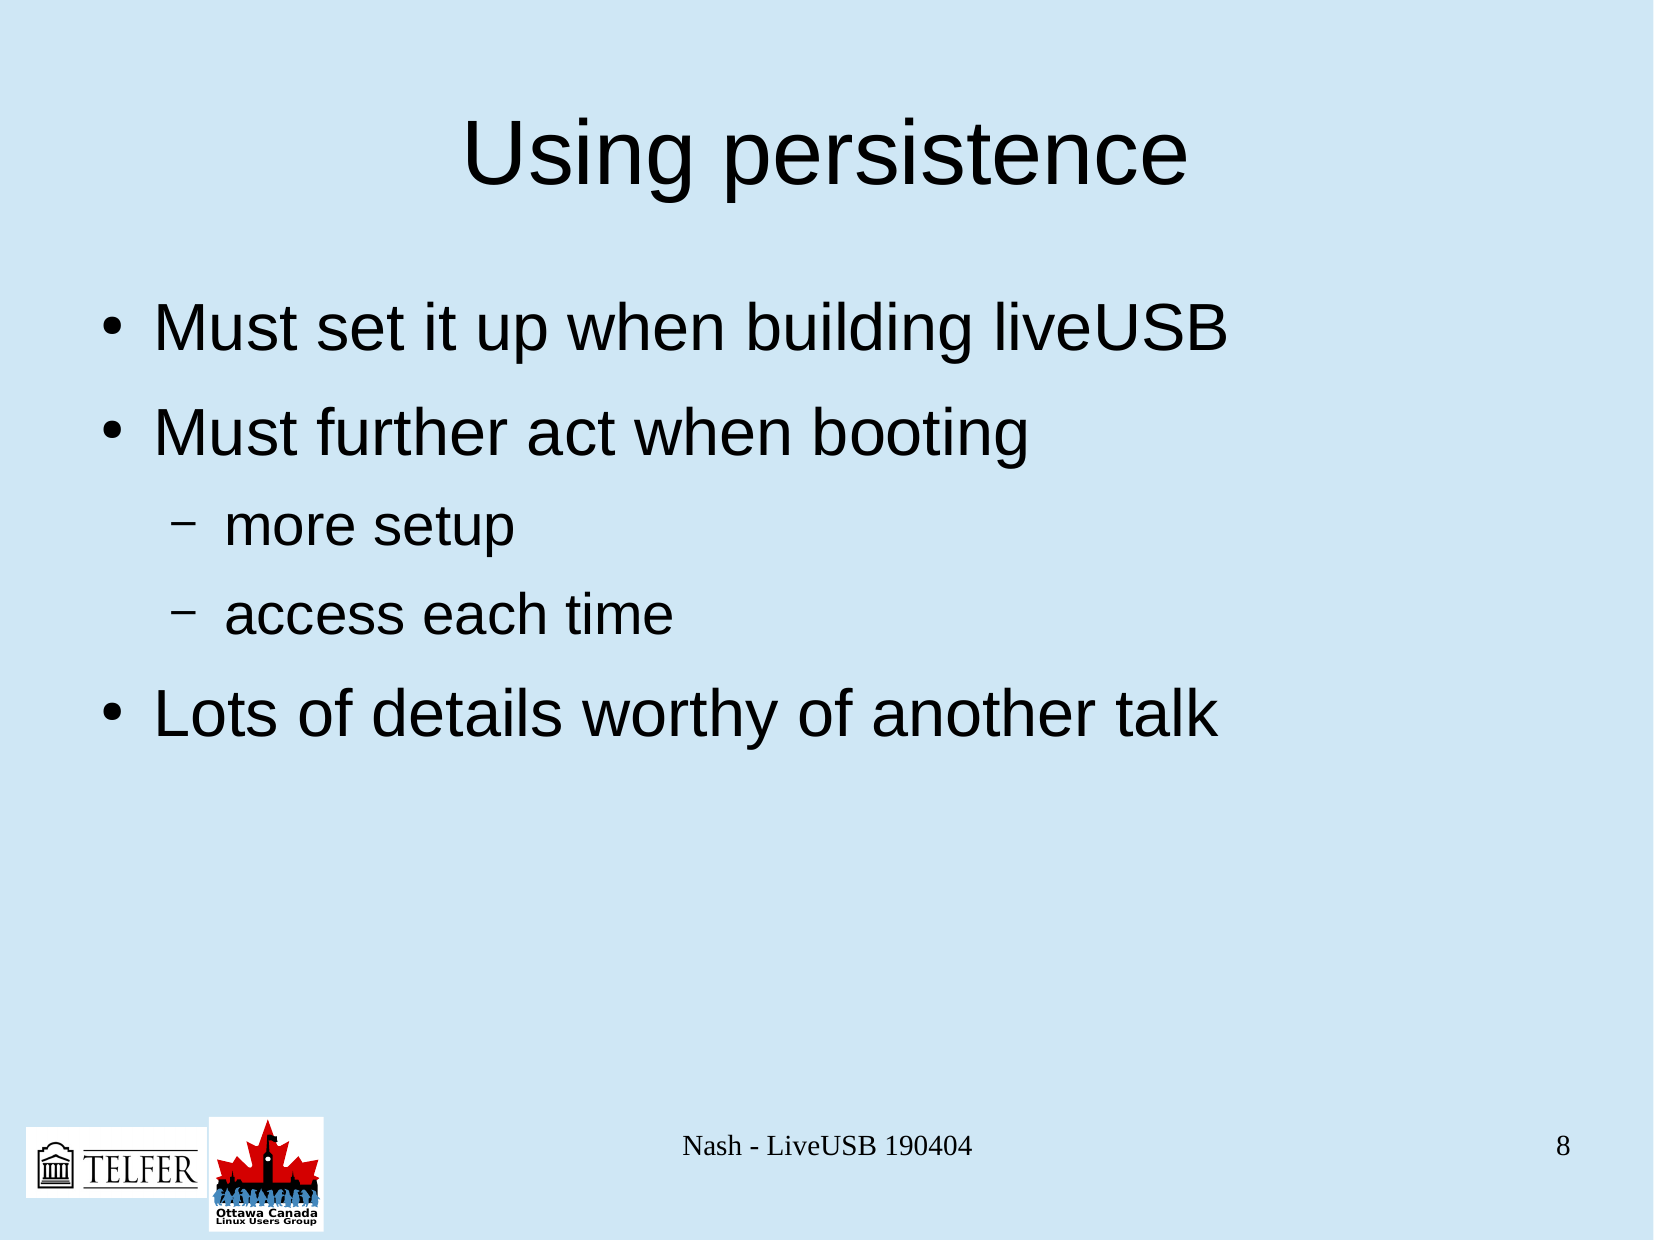

# Using persistence
Must set it up when building liveUSB
Must further act when booting
more setup
access each time
Lots of details worthy of another talk
Nash - LiveUSB 190404
8